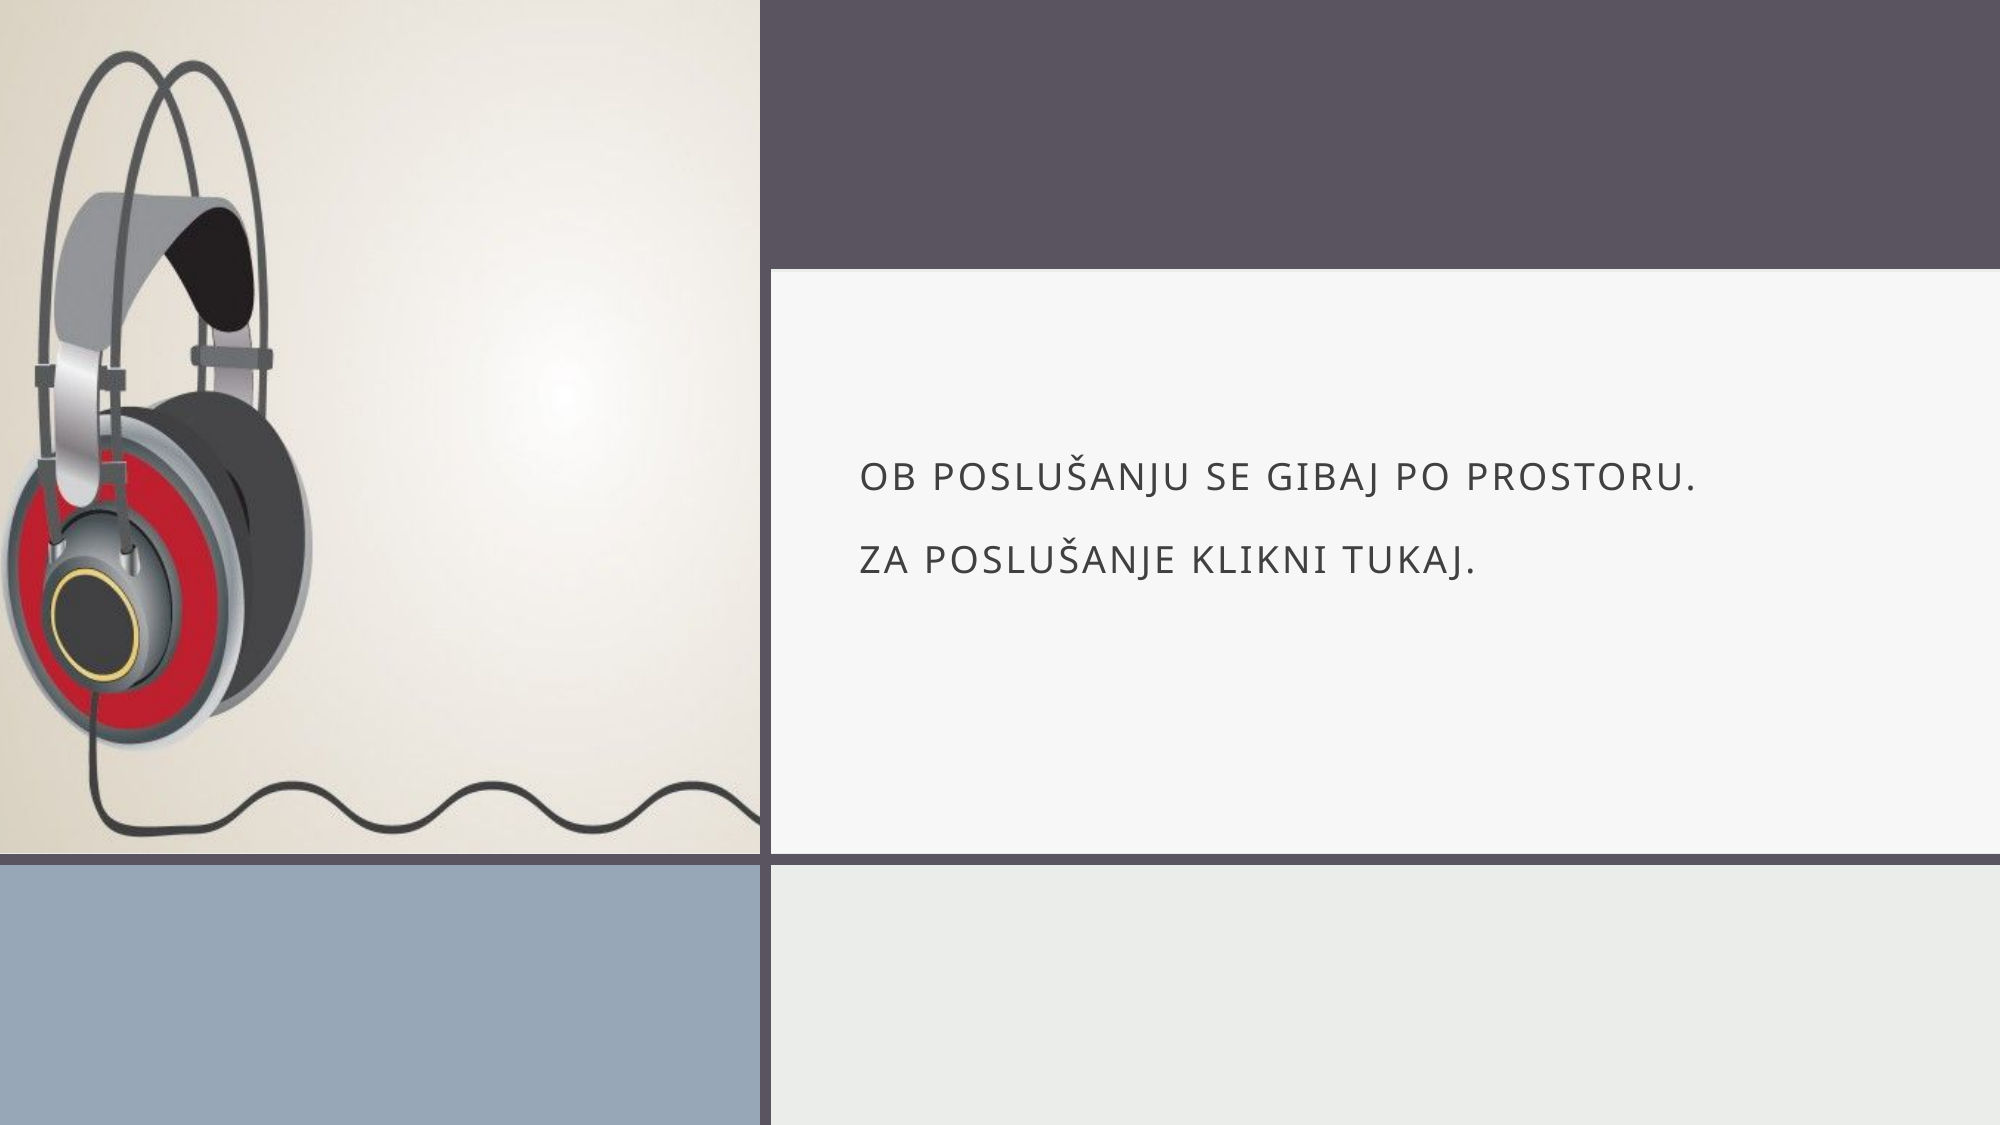

#
OB POSLUŠANJU SE GIBAJ PO PROSTORU.
ZA POSLUŠANJE KLIKNI TUKAJ.